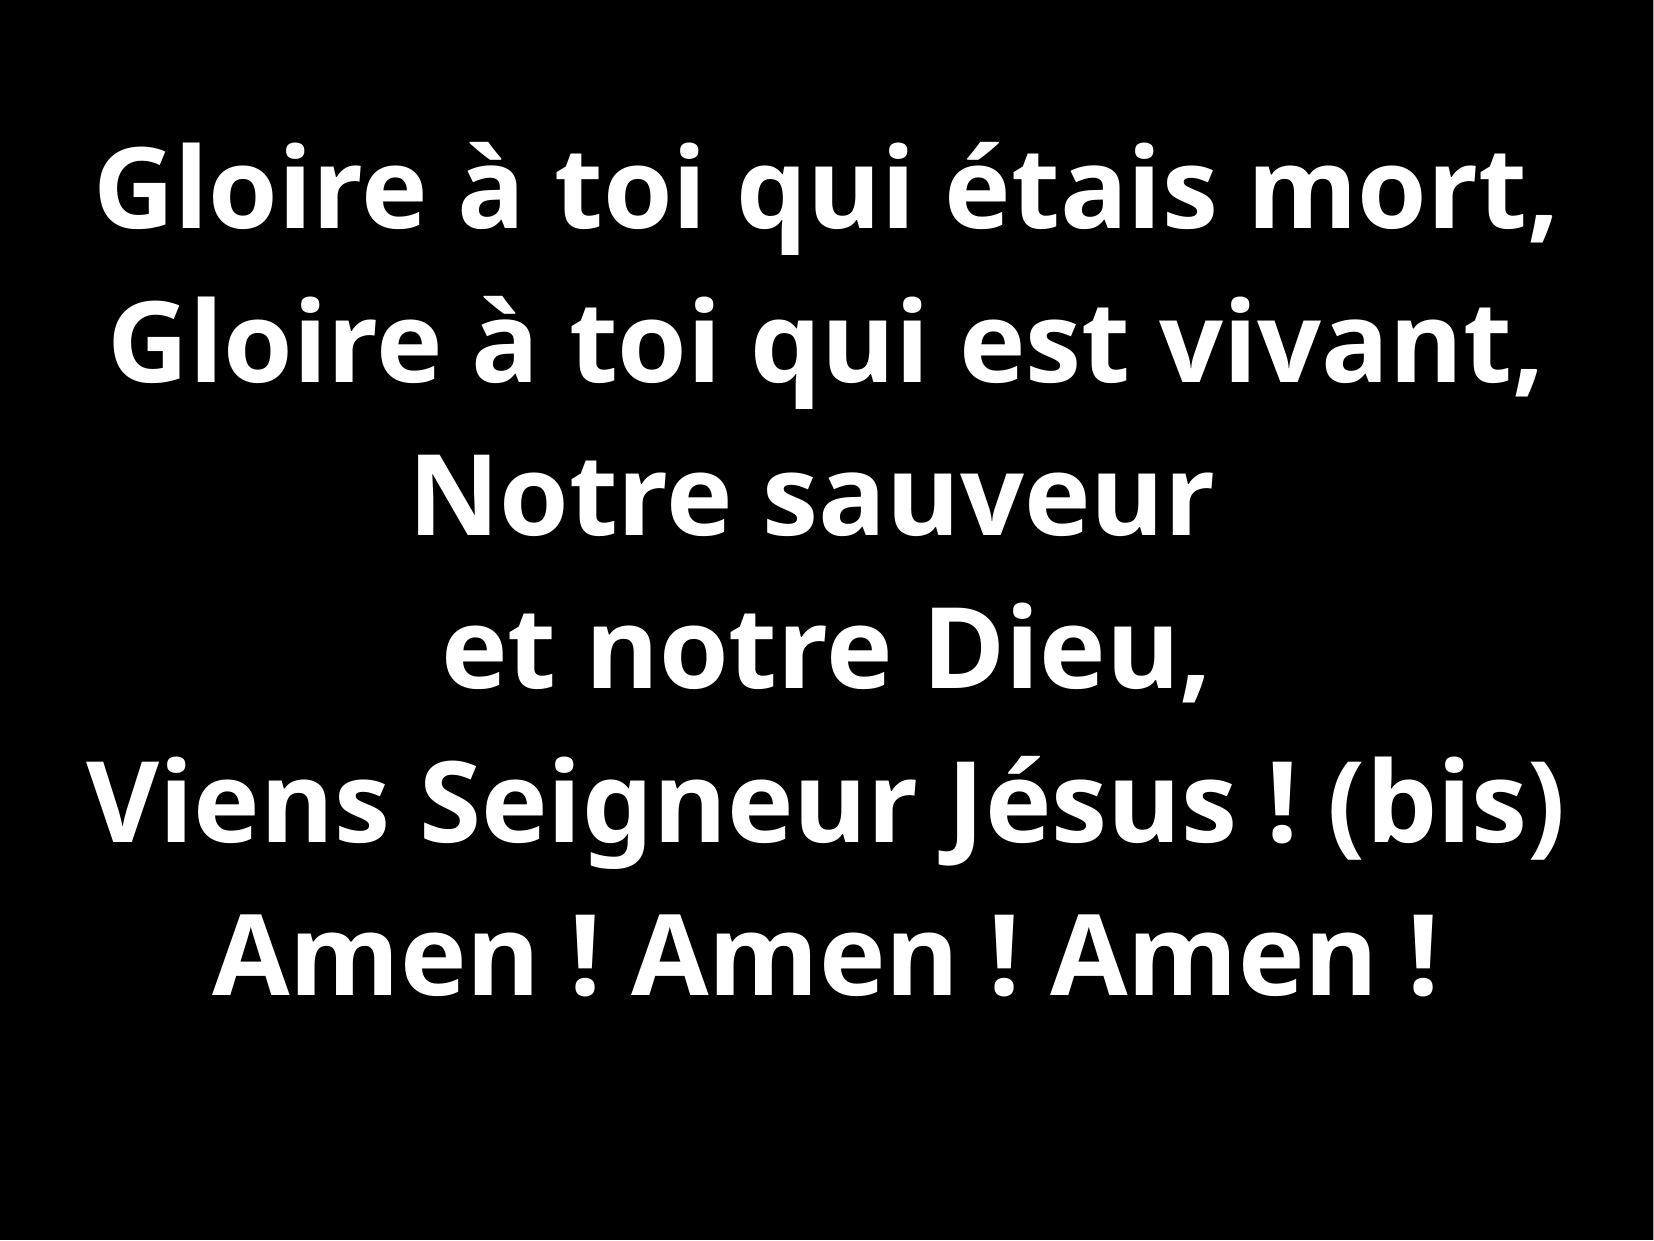

# Gloire à toi qui étais mort, Gloire à toi qui est vivant,
Notre sauveur
et notre Dieu,
Viens Seigneur Jésus ! (bis)
Amen ! Amen ! Amen !